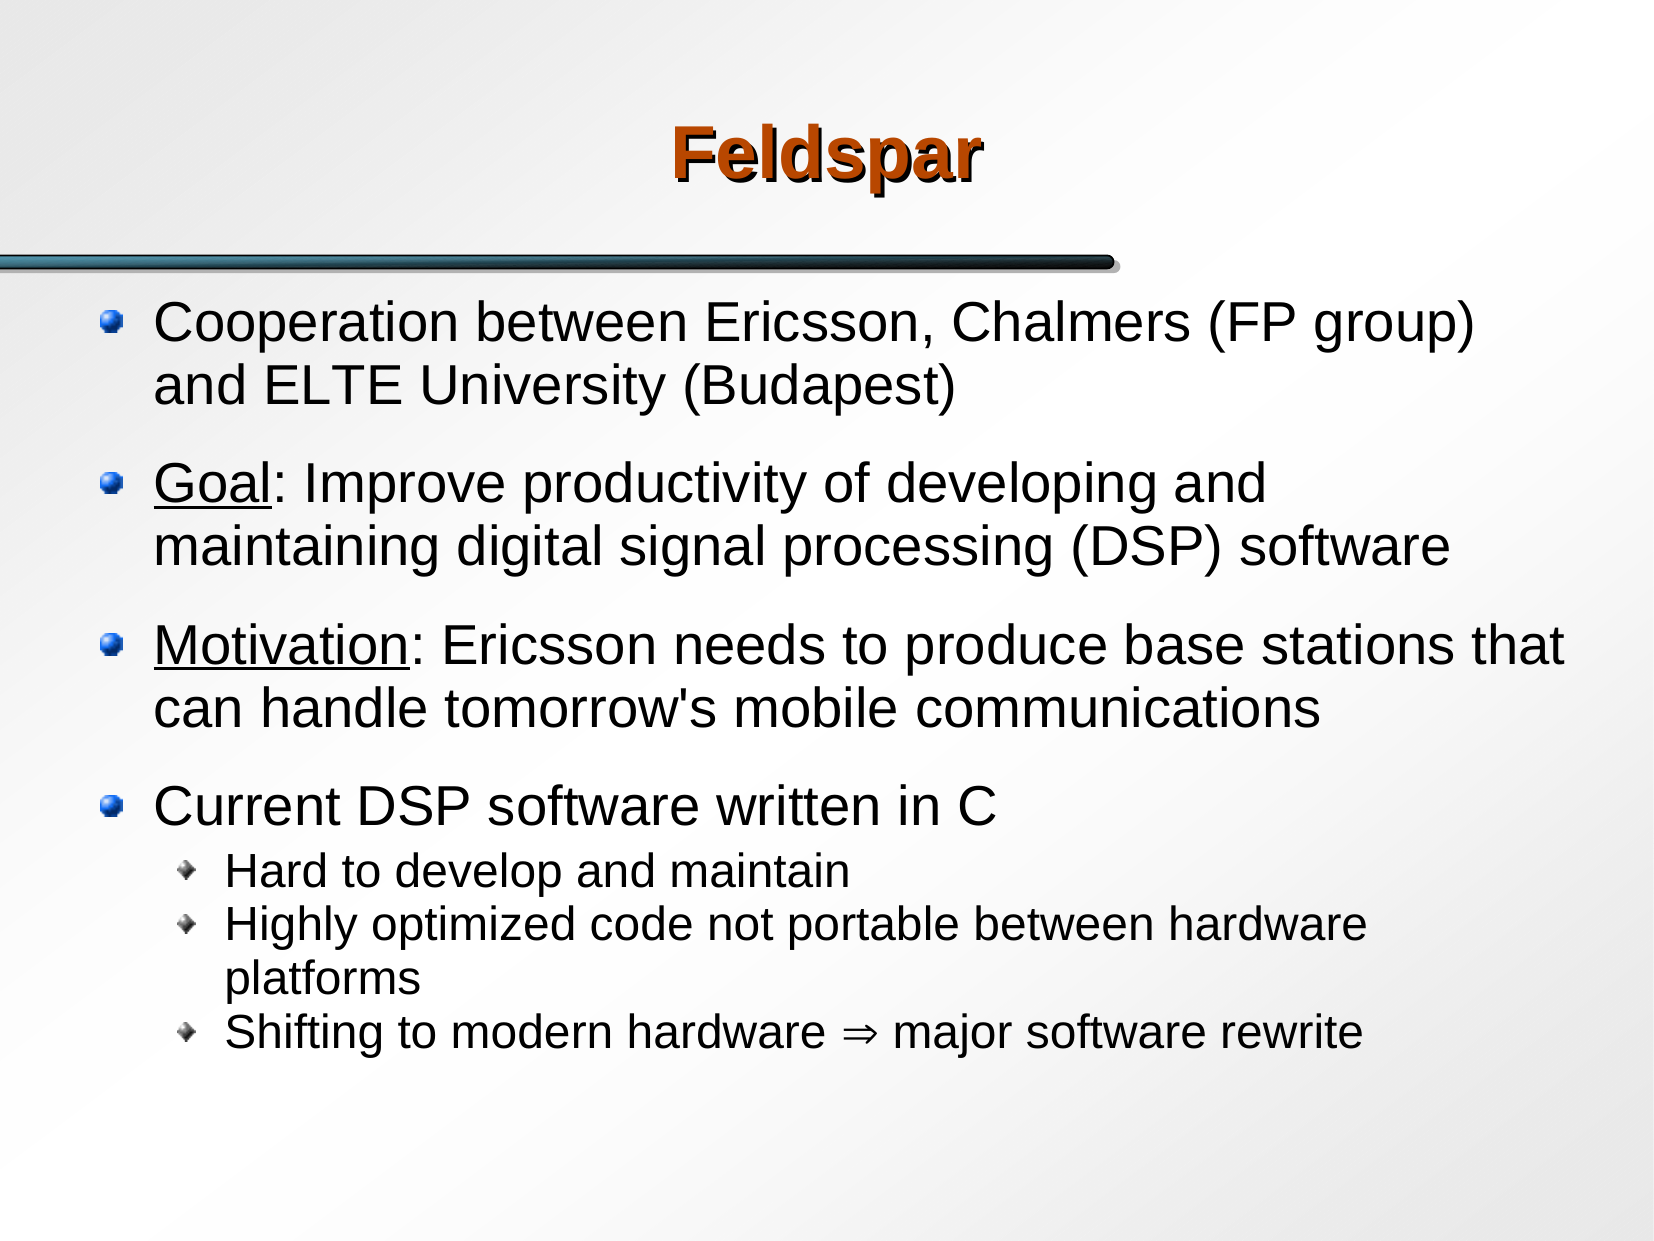

# Feldspar
Cooperation between Ericsson, Chalmers (FP group) and ELTE University (Budapest)
Goal: Improve productivity of developing and maintaining digital signal processing (DSP) software
Motivation: Ericsson needs to produce base stations that can handle tomorrow's mobile communications
Current DSP software written in C
Hard to develop and maintain
Highly optimized code not portable between hardware platforms
Shifting to modern hardware  major software rewrite